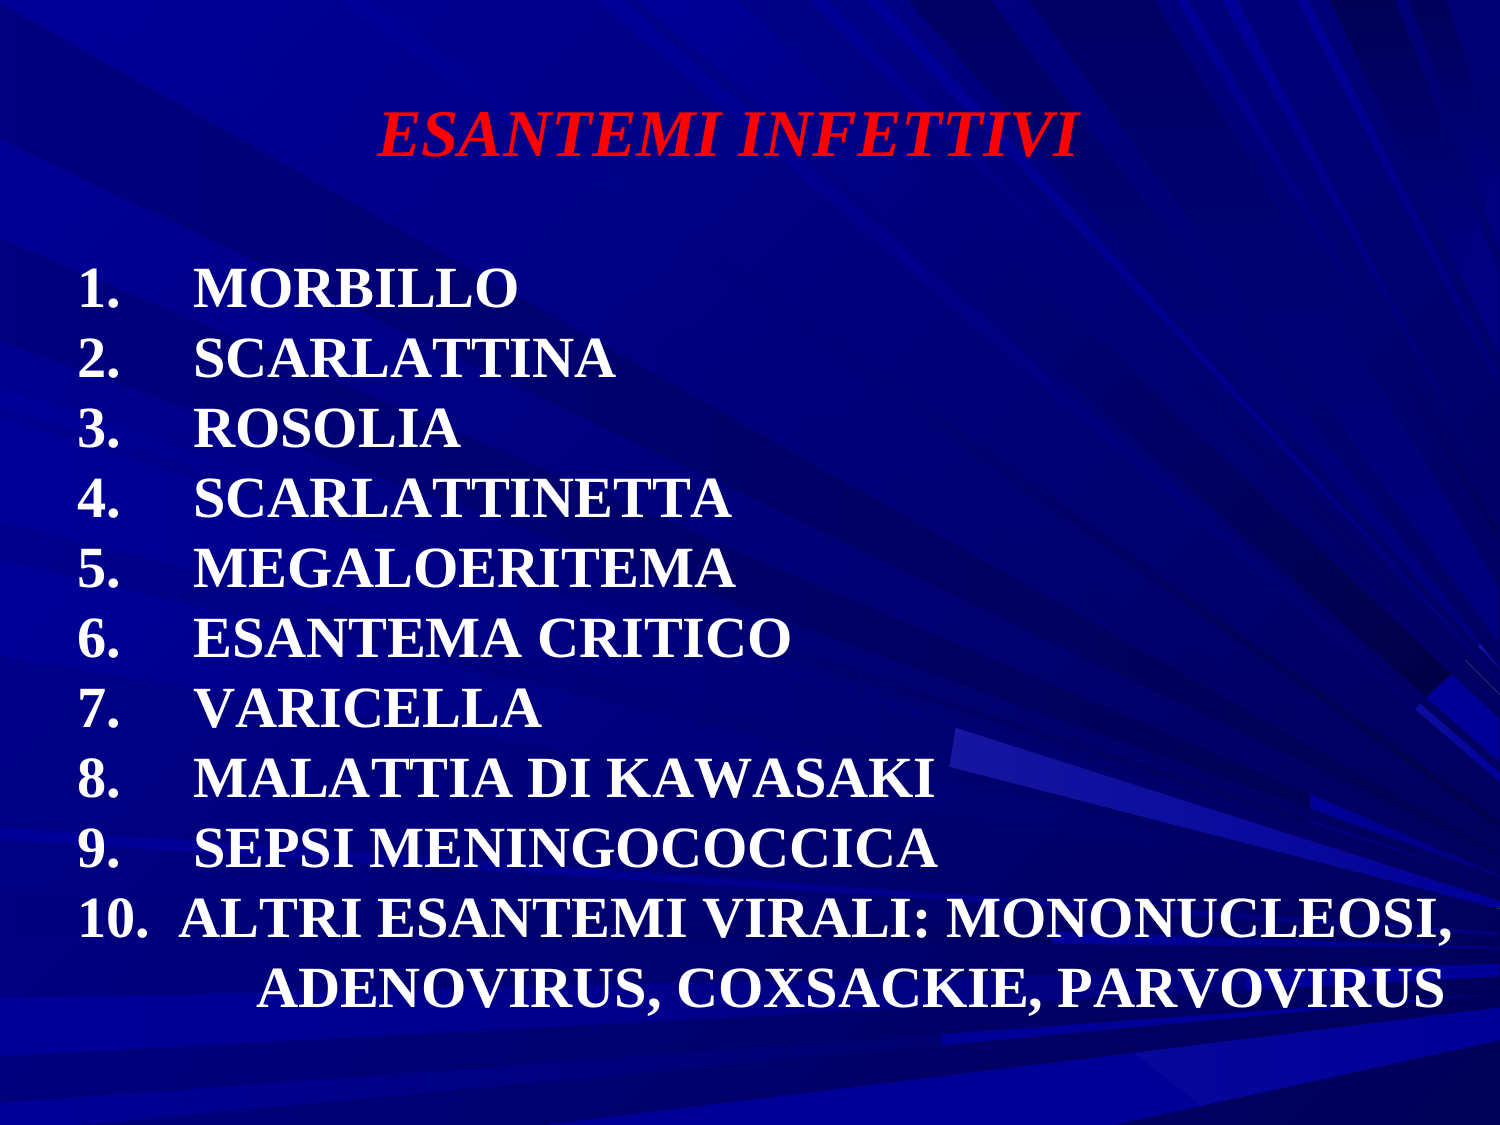

ESANTEMI INFETTIVI
1.     MORBILLO
2.     SCARLATTINA
3.     ROSOLIA
4.     SCARLATTINETTA
5.     MEGALOERITEMA
6.     ESANTEMA CRITICO
7.     VARICELLA
8.     MALATTIA DI KAWASAKI
9.     SEPSI MENINGOCOCCICA
10. ALTRI ESANTEMI VIRALI: MONONUCLEOSI,
	 ADENOVIRUS, COXSACKIE, PARVOVIRUS